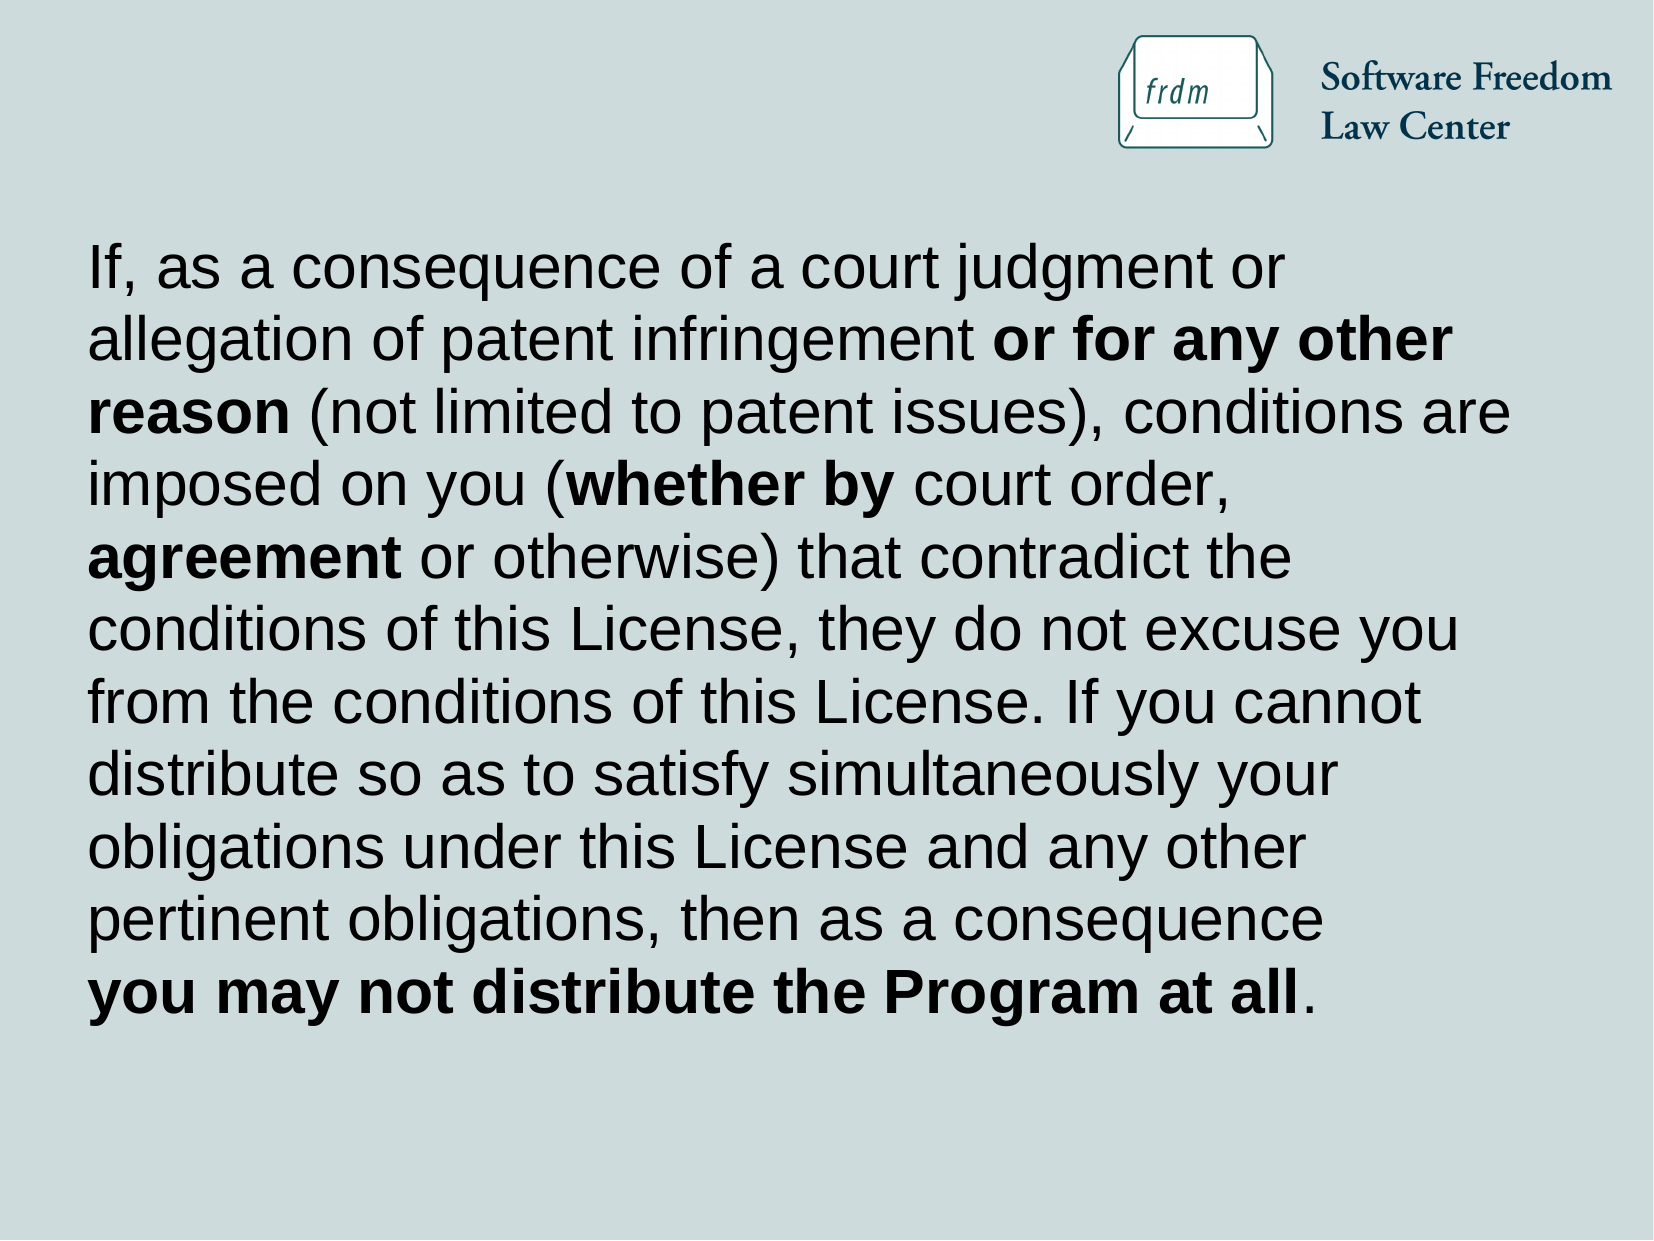

# If, as a consequence of a court judgment or allegation of patent infringement or for any other reason (not limited to patent issues), conditions are imposed on you (whether by court order, agreement or otherwise) that contradict the conditions of this License, they do not excuse you from the conditions of this License. If you cannot distribute so as to satisfy simultaneously your obligations under this License and any other pertinent obligations, then as a consequence you may not distribute the Program at all.